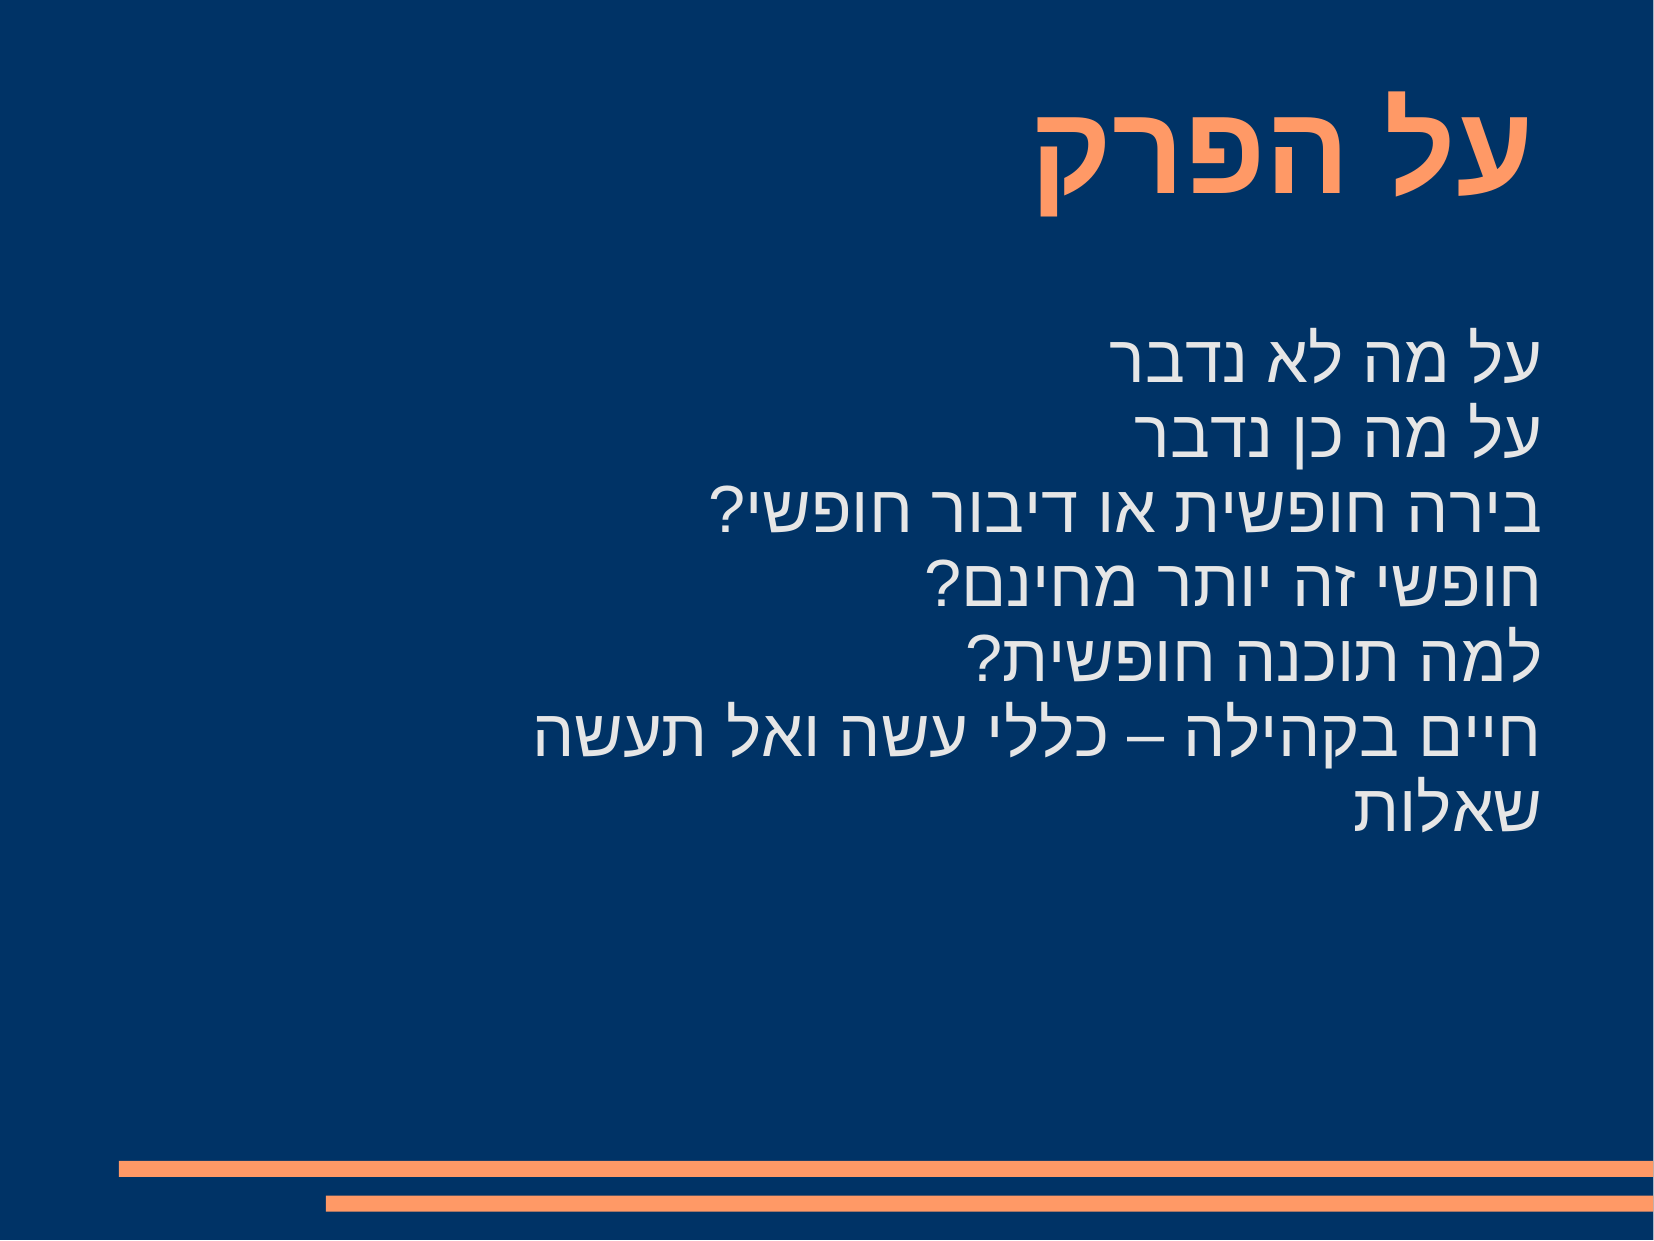

# על הפרק
על מה לא נדבר
על מה כן נדבר
בירה חופשית או דיבור חופשי?
חופשי זה יותר מחינם?
למה תוכנה חופשית?
חיים בקהילה – כללי עשה ואל תעשה
שאלות